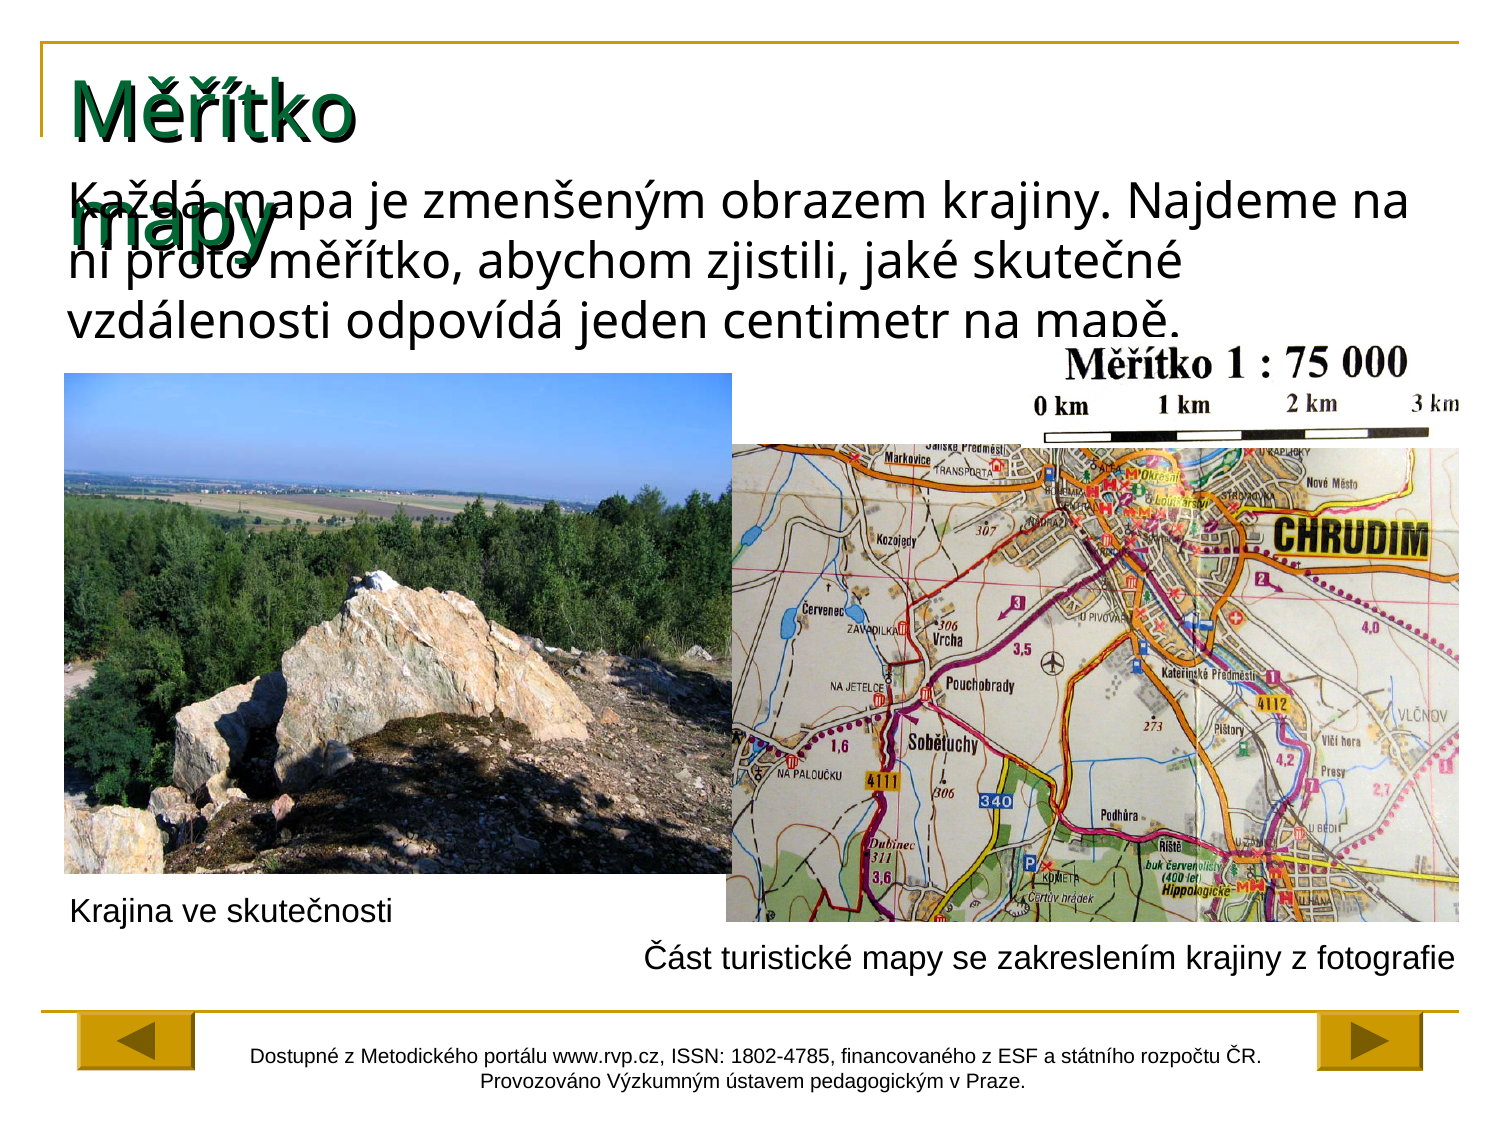

# Měřítko mapy
Každá mapa je zmenšeným obrazem krajiny. Najdeme na ní proto měřítko, abychom zjistili, jaké skutečné vzdálenosti odpovídá jeden centimetr na mapě.
Krajina ve skutečnosti
Část turistické mapy se zakreslením krajiny z fotografie